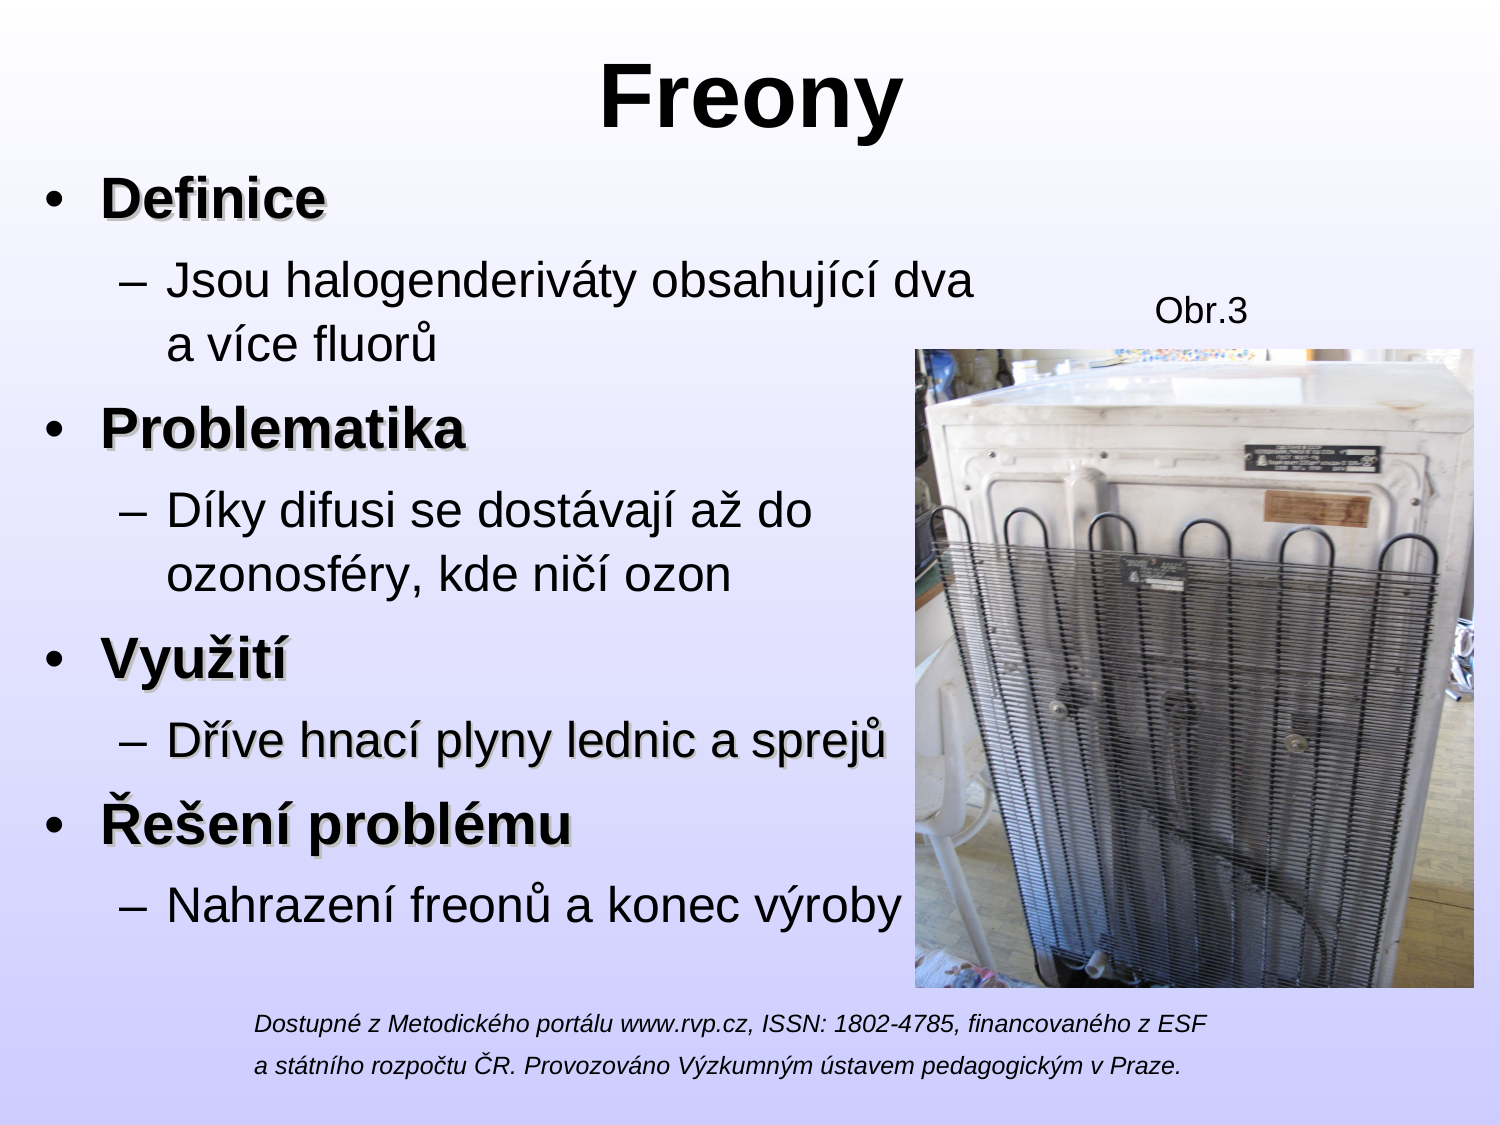

# Freony
Definice
Jsou halogenderiváty obsahující dva a více fluorů
Problematika
Díky difusi se dostávají až do ozonosféry, kde ničí ozon
Využití
Dříve hnací plyny lednic a sprejů
Řešení problému
Nahrazení freonů a konec výroby
Obr.3
Dostupné z Metodického portálu www.rvp.cz, ISSN: 1802-4785, financovaného z ESF
a státního rozpočtu ČR. Provozováno Výzkumným ústavem pedagogickým v Praze.